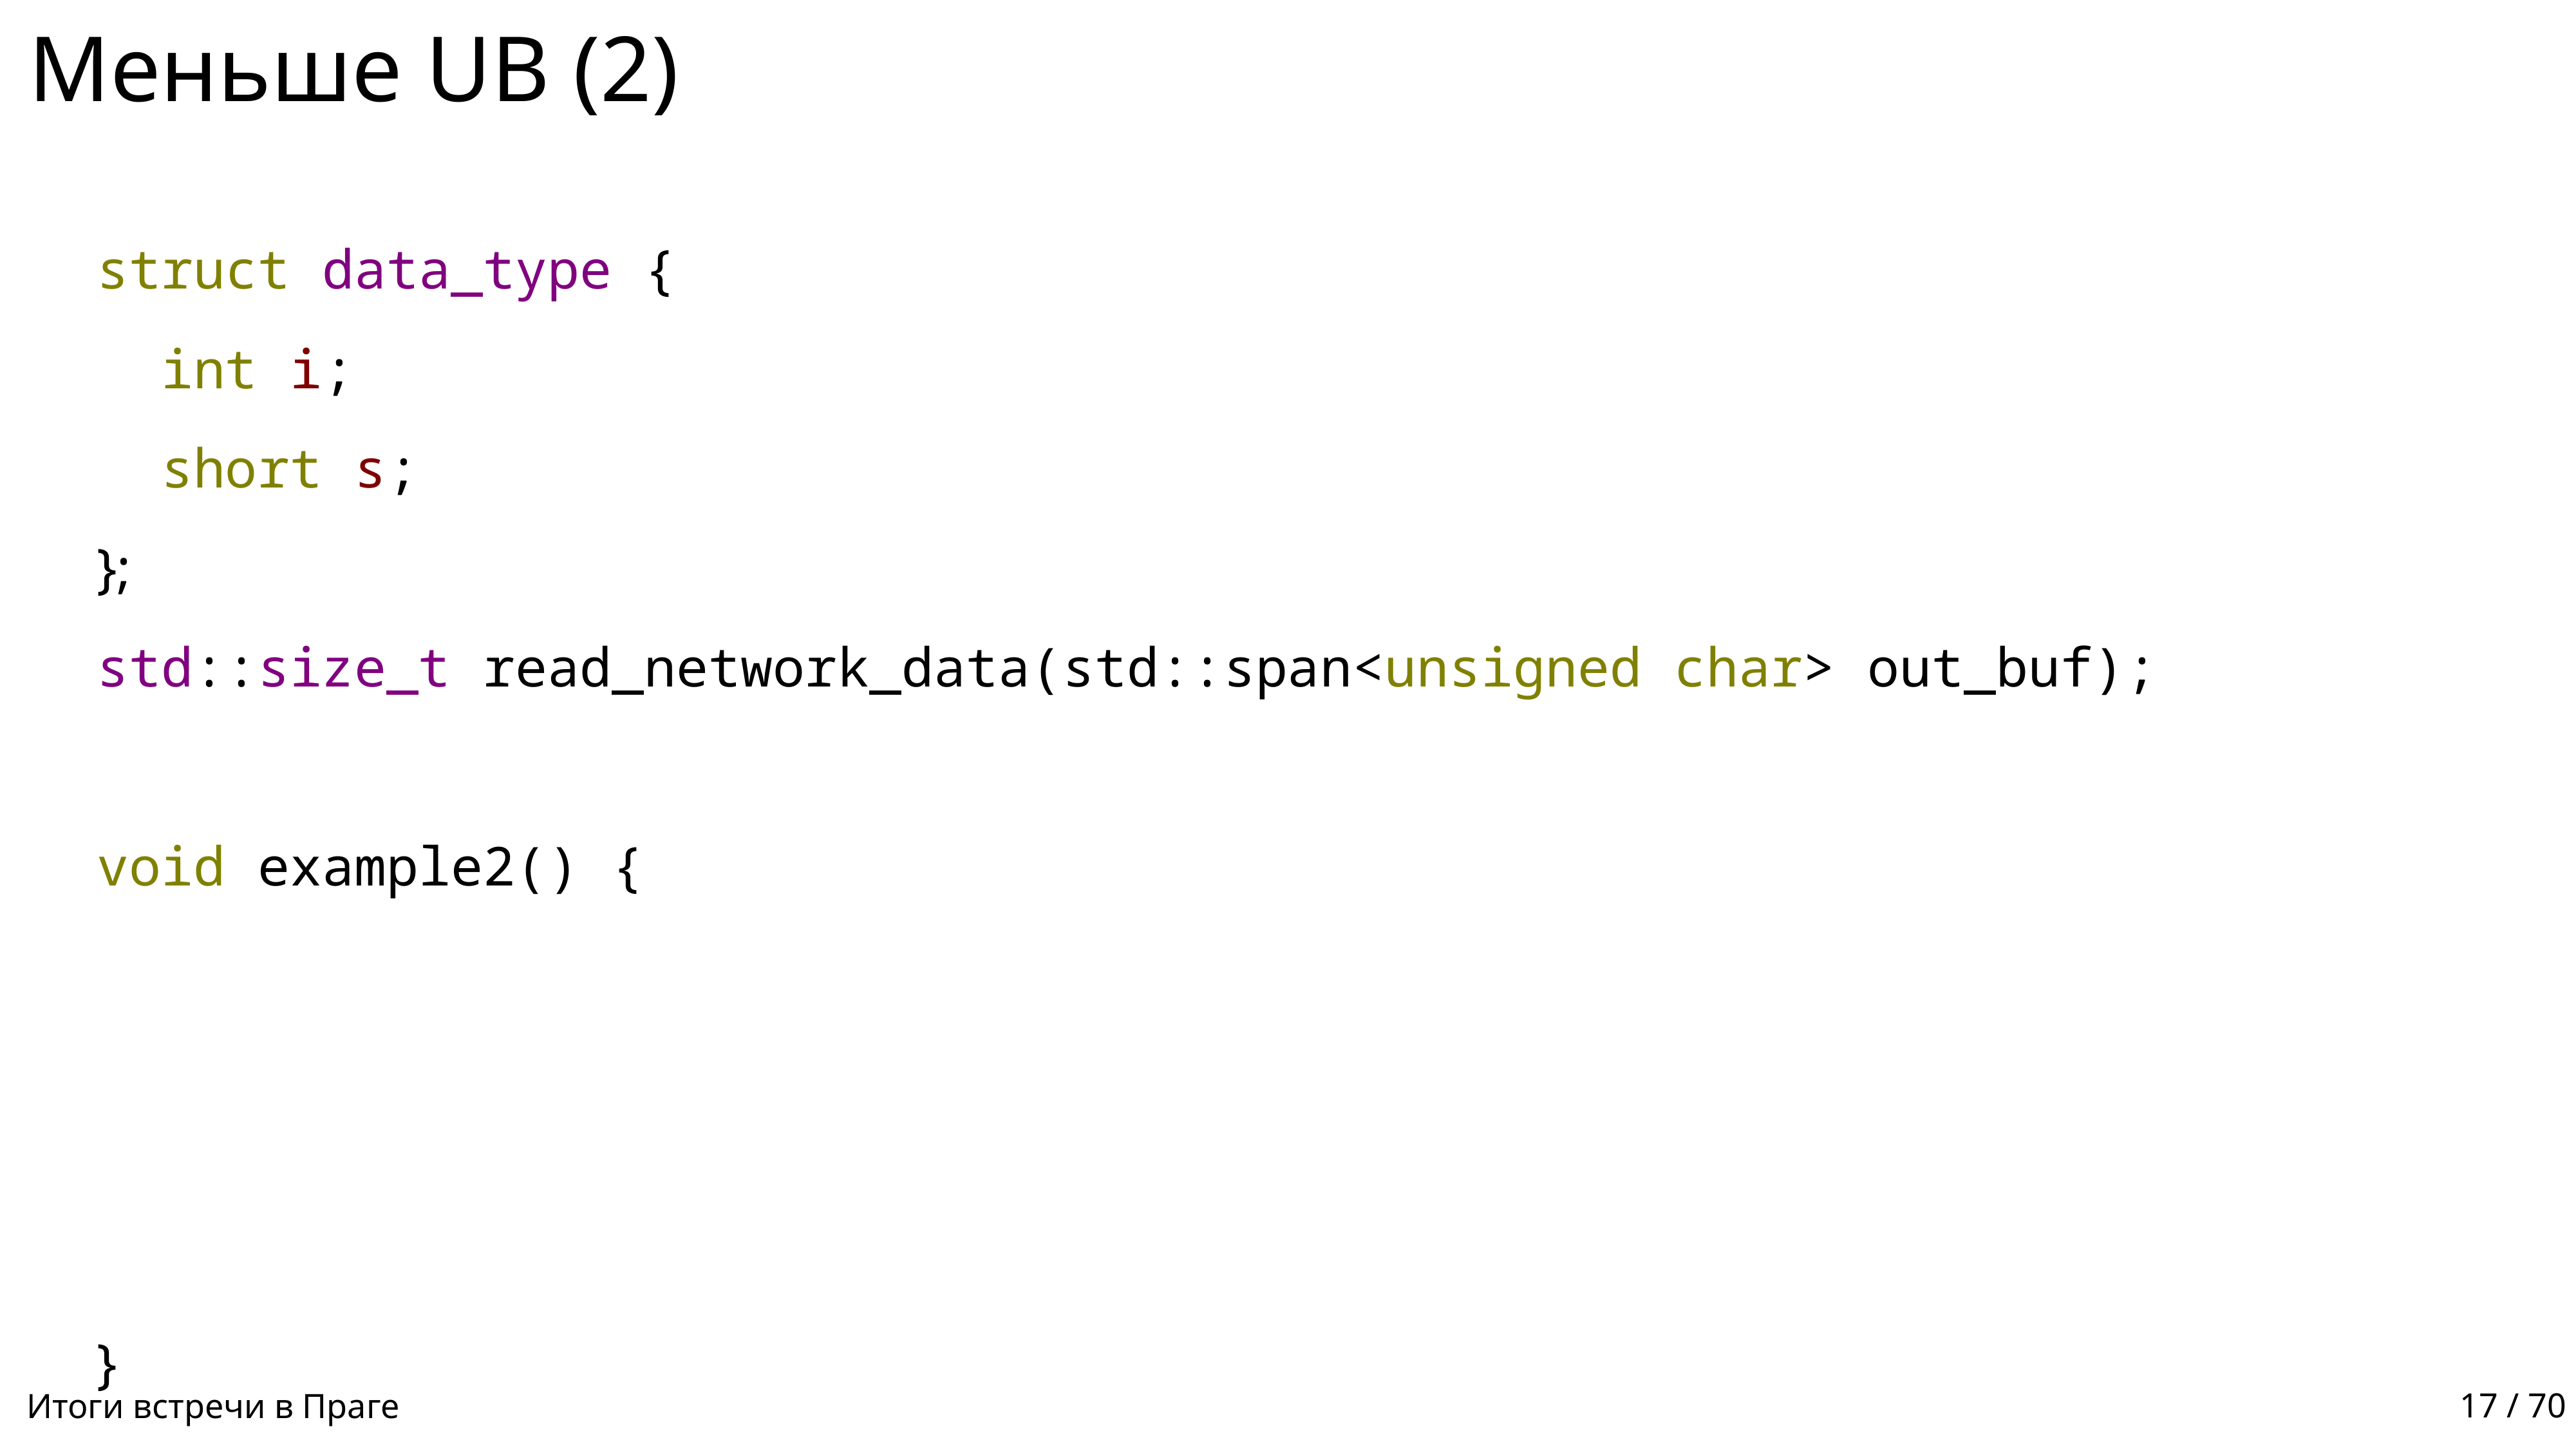

# Меньше UB (2)
struct data_type {
 int i;
 short s;
};
std::size_t read_network_data(std::span<unsigned char> out_buf);
void example2() {
}
Итоги встречи в Праге